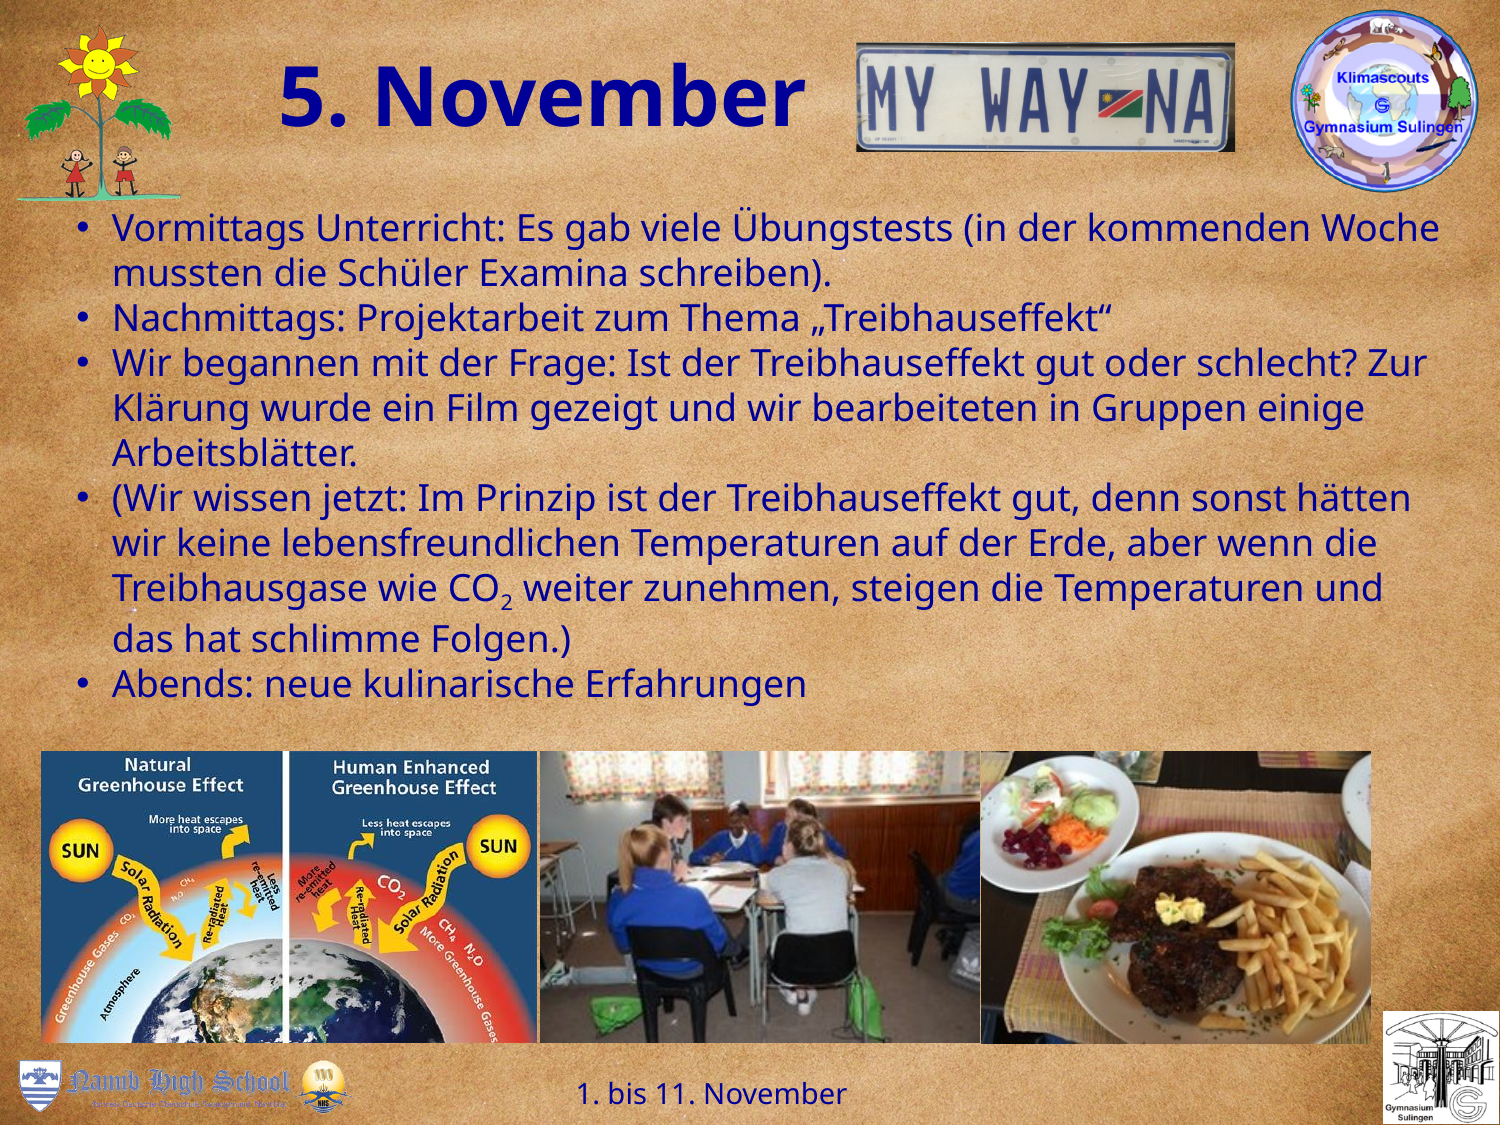

5. November
Vormittags Unterricht: Es gab viele Übungstests (in der kommenden Woche mussten die Schüler Examina schreiben).
Nachmittags: Projektarbeit zum Thema „Treibhauseffekt“
Wir begannen mit der Frage: Ist der Treibhauseffekt gut oder schlecht? Zur Klärung wurde ein Film gezeigt und wir bearbeiteten in Gruppen einige Arbeitsblätter.
(Wir wissen jetzt: Im Prinzip ist der Treibhauseffekt gut, denn sonst hätten wir keine lebensfreundlichen Temperaturen auf der Erde, aber wenn die Treibhausgase wie CO2 weiter zunehmen, steigen die Temperaturen und das hat schlimme Folgen.)
Abends: neue kulinarische Erfahrungen